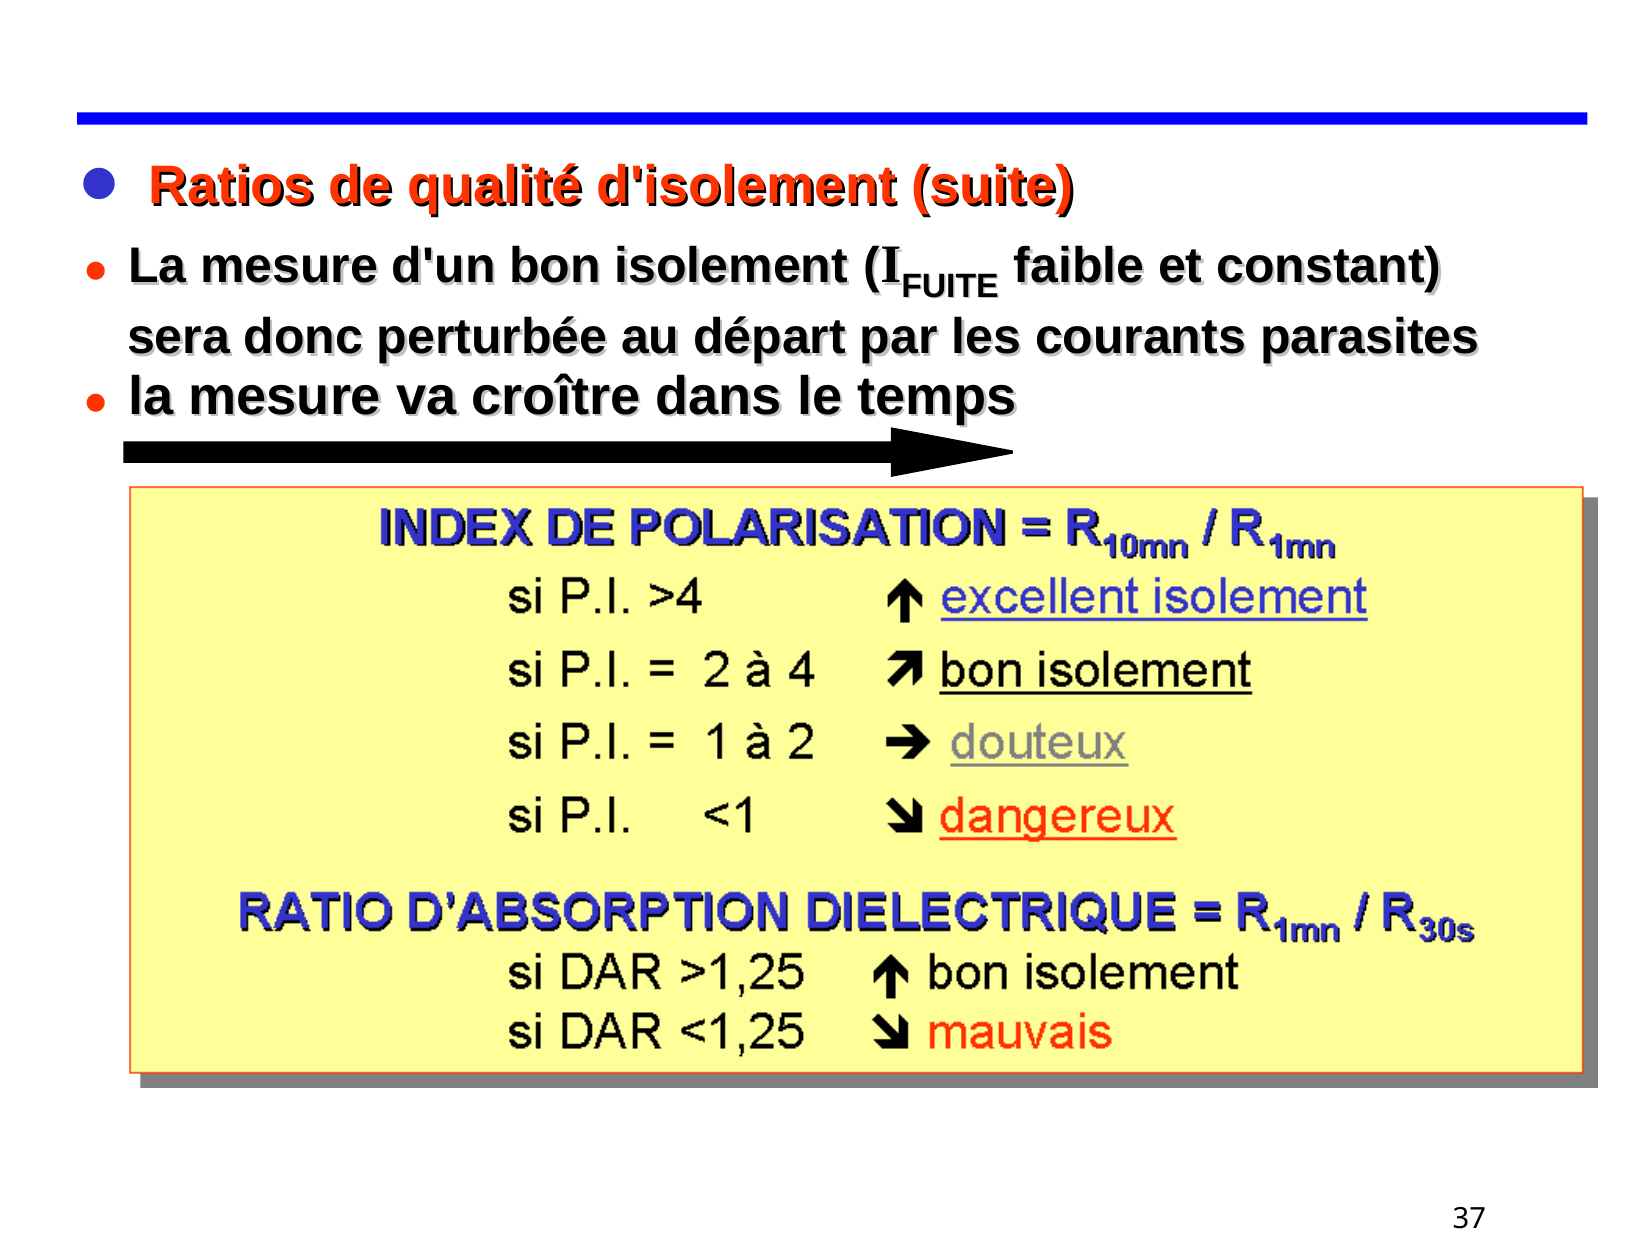

 Ratios de qualité d'isolement (suite)‏
 La mesure d'un bon isolement (IFUITE faible et constant)
 sera donc perturbée au départ par les courants parasites
 la mesure va croître dans le temps